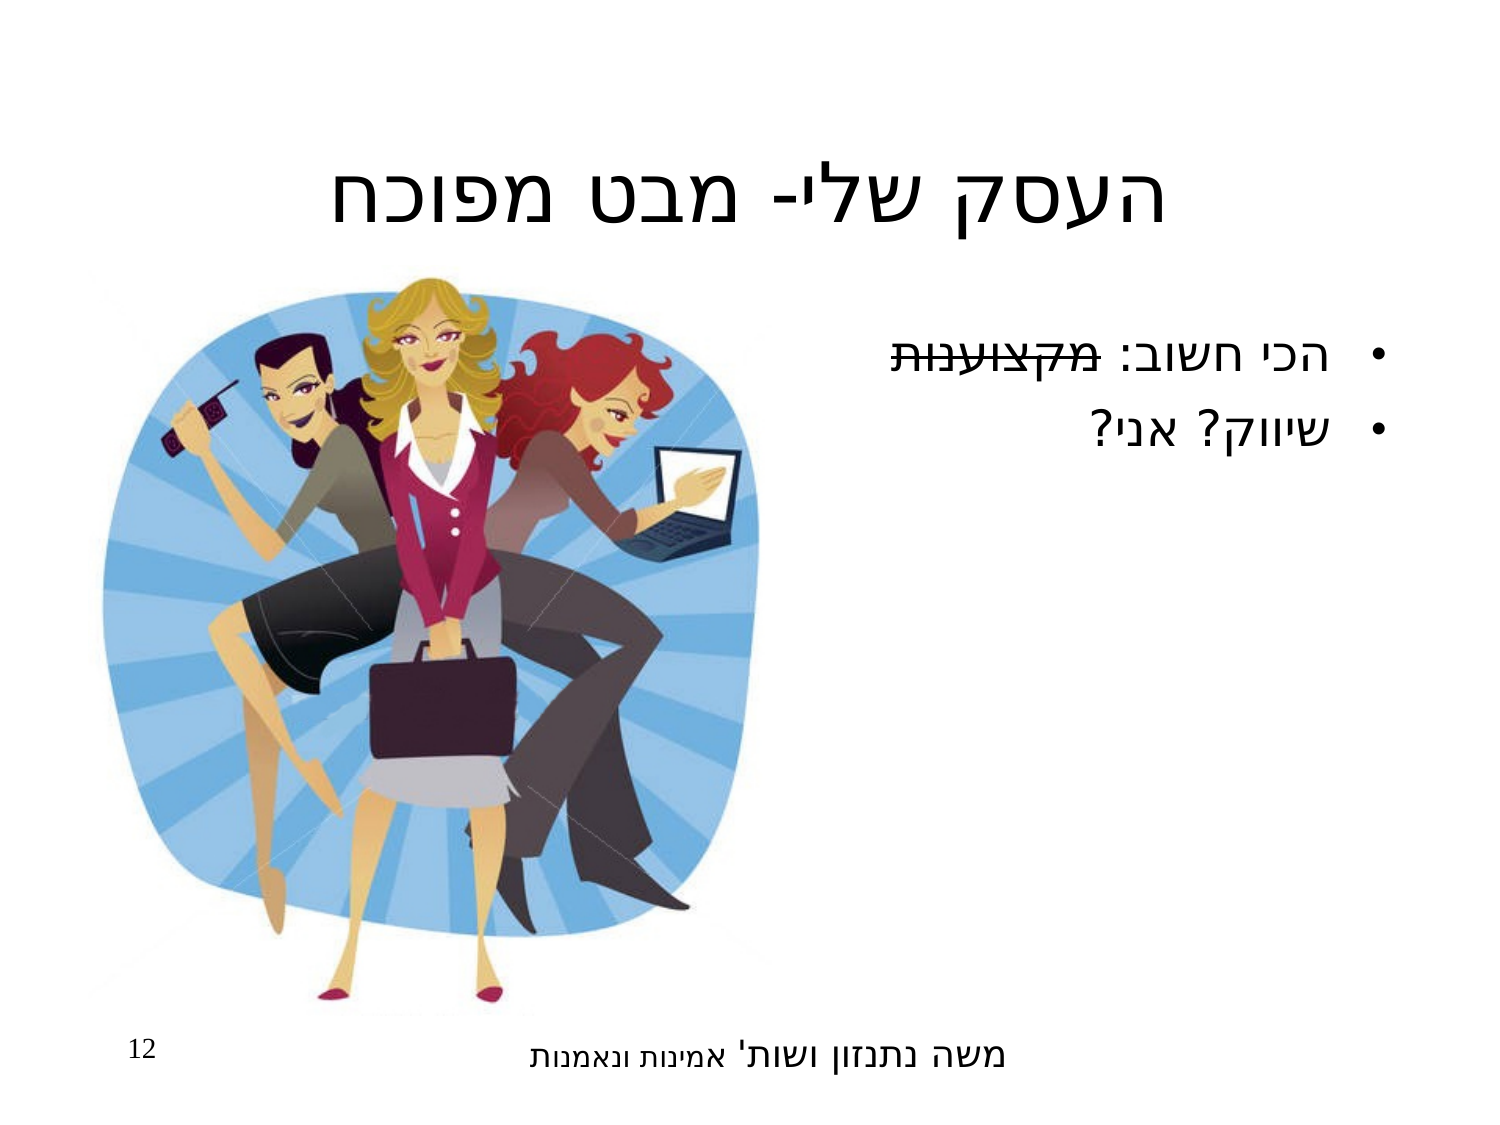

# העסק שלי- מבט מפוכח
הכי חשוב: מקצוענות
שיווק? אני?
12
משה נתנזון ושות'- אמינות ונאמנות